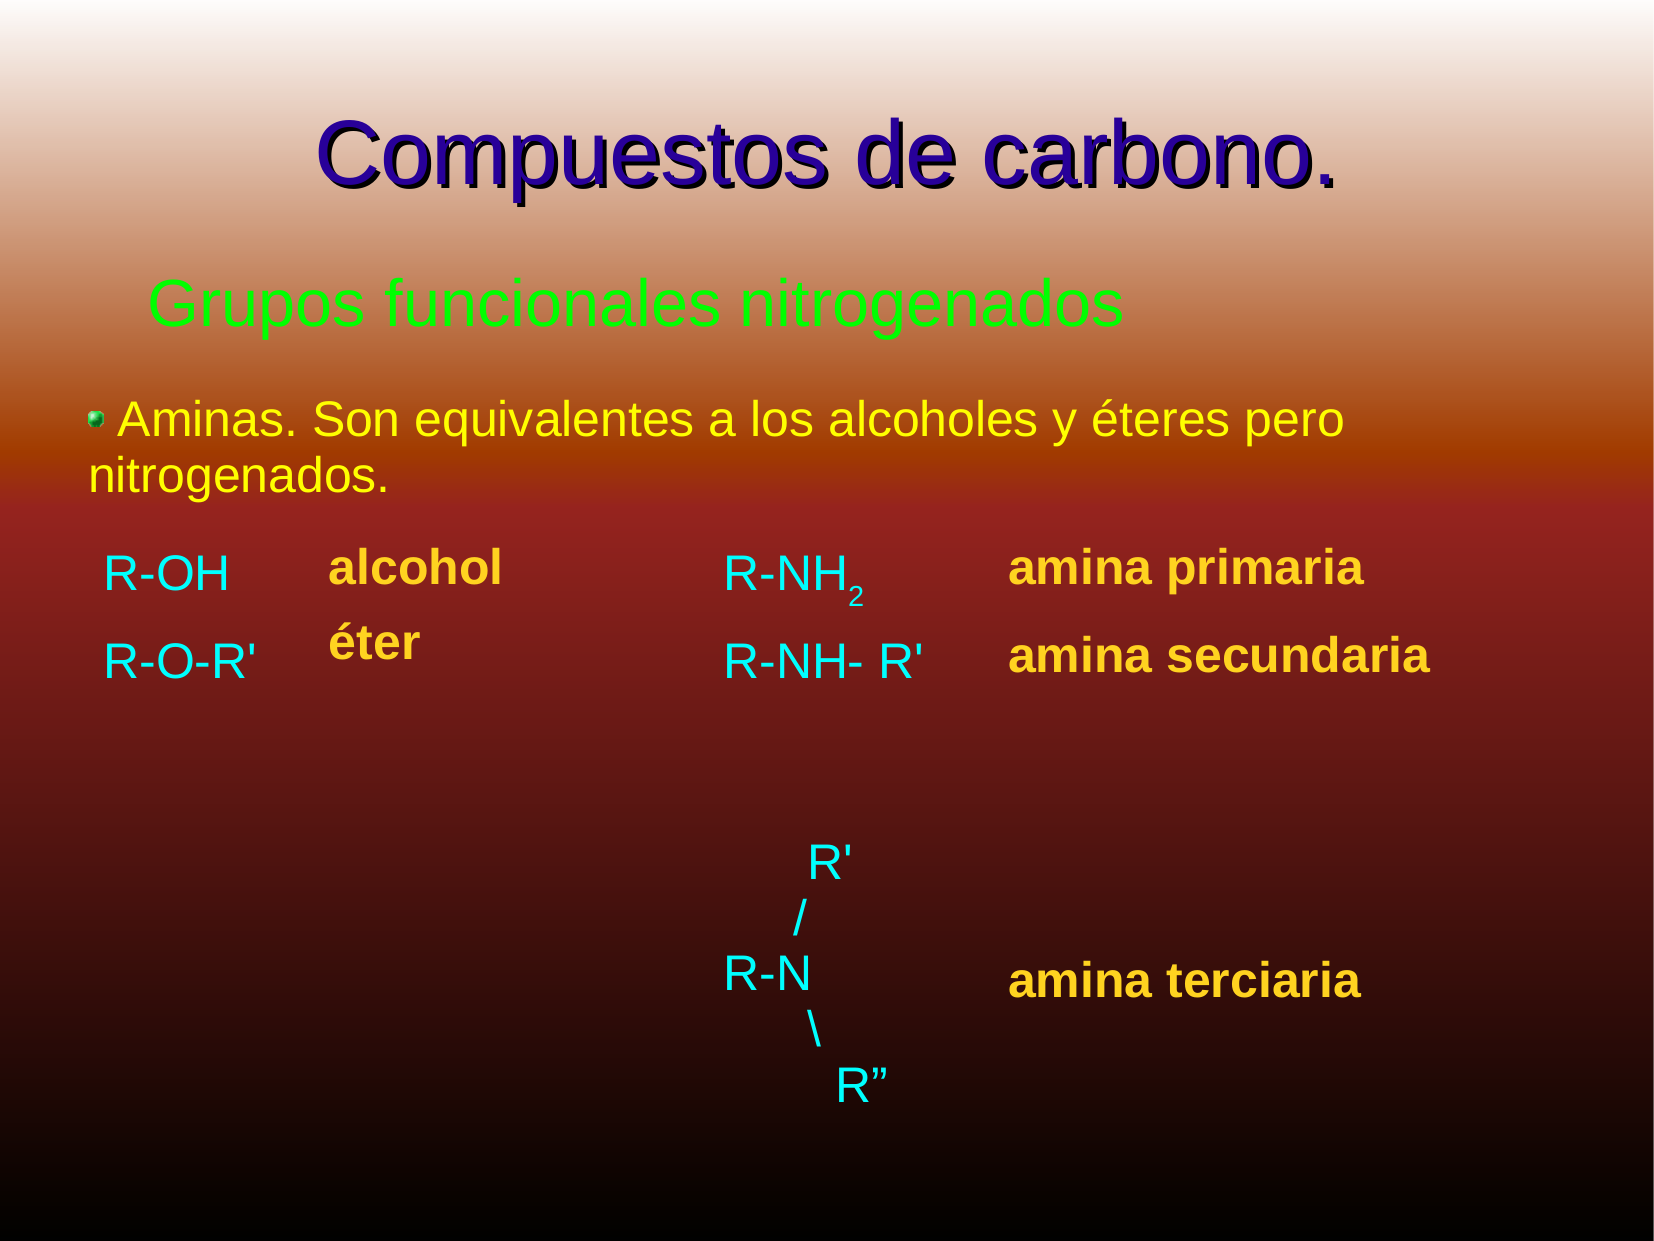

# Compuestos de carbono.
Grupos funcionales nitrogenados
 Aminas. Son equivalentes a los alcoholes y éteres pero nitrogenados.
alcohol
amina primaria
R-OH
R-NH2
éter
amina secundaria
R-O-R'
R-NH- R'
 R'
 /
R-N
 \
 R”
amina terciaria